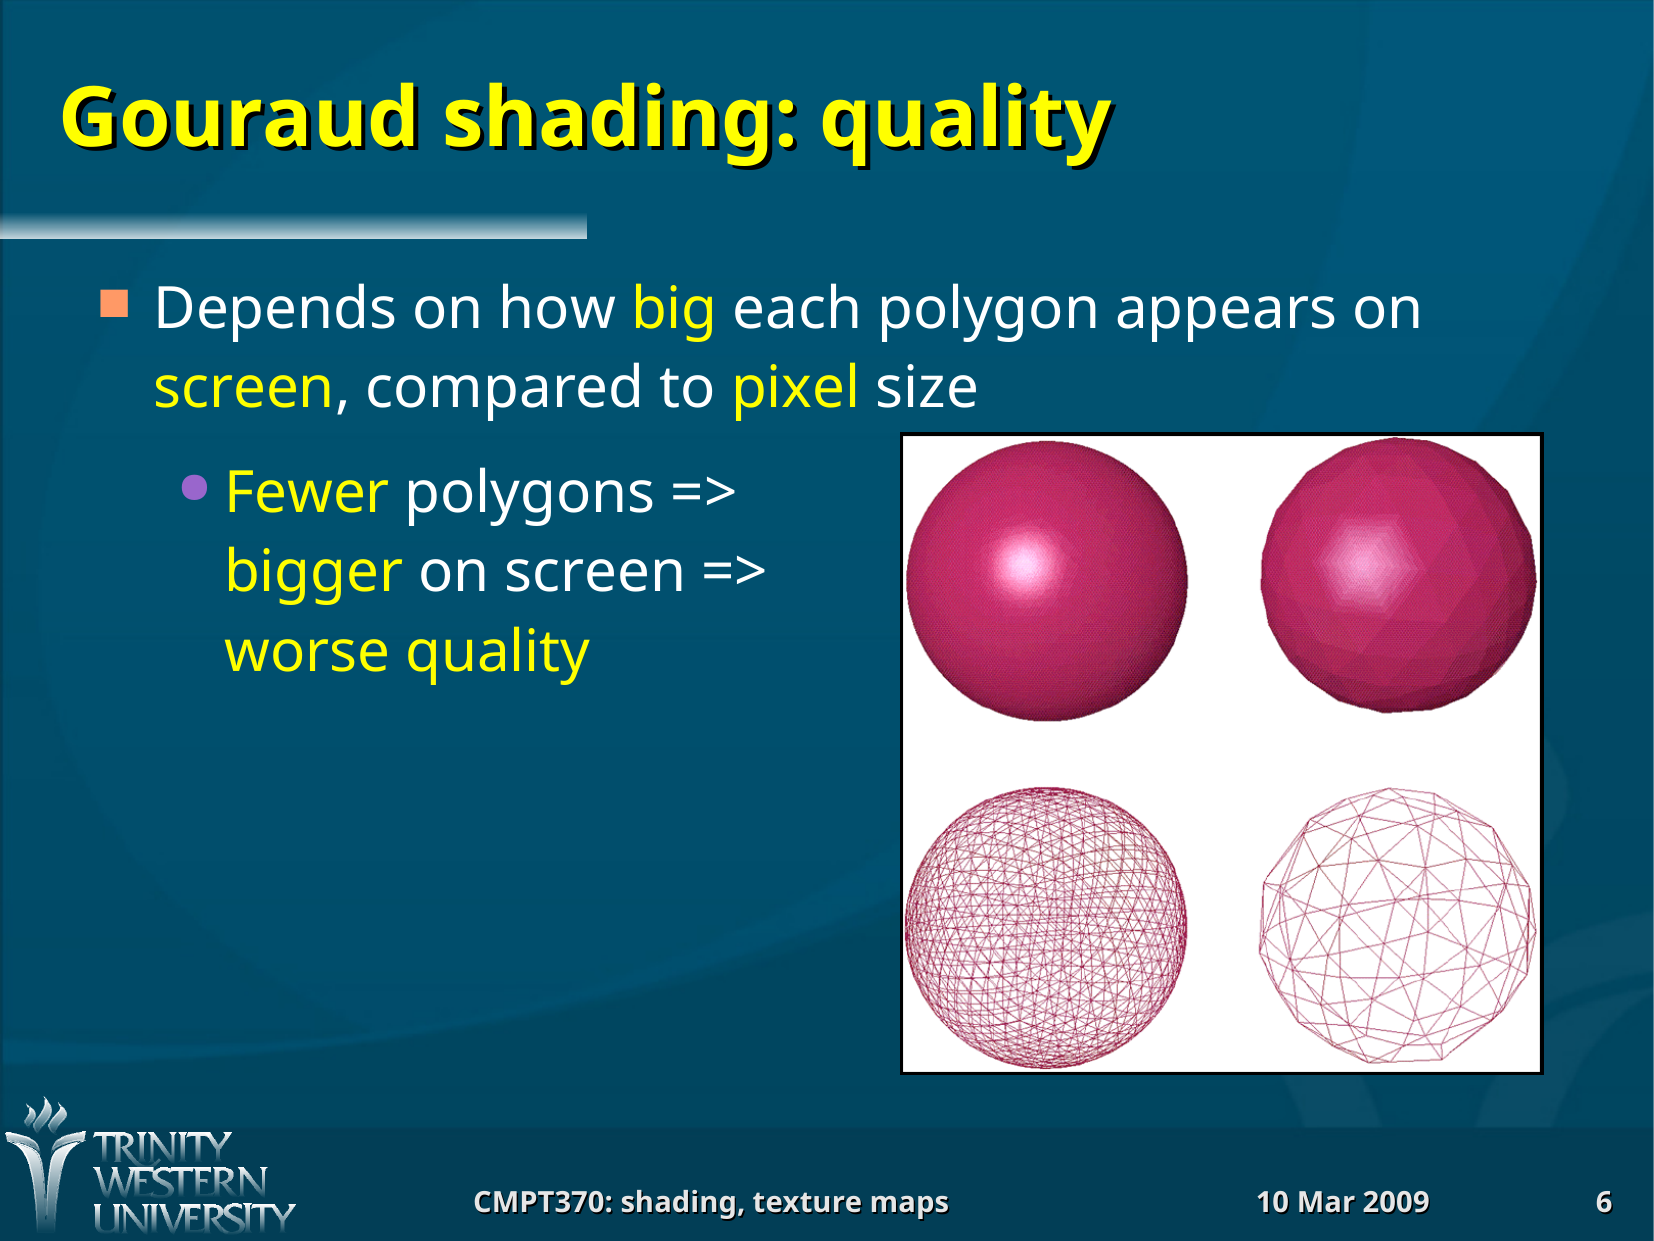

# Gouraud shading: quality
Depends on how big each polygon appears on screen, compared to pixel size
Fewer polygons =>
bigger on screen =>
worse quality
CMPT370: shading, texture maps
10 Mar 2009
6